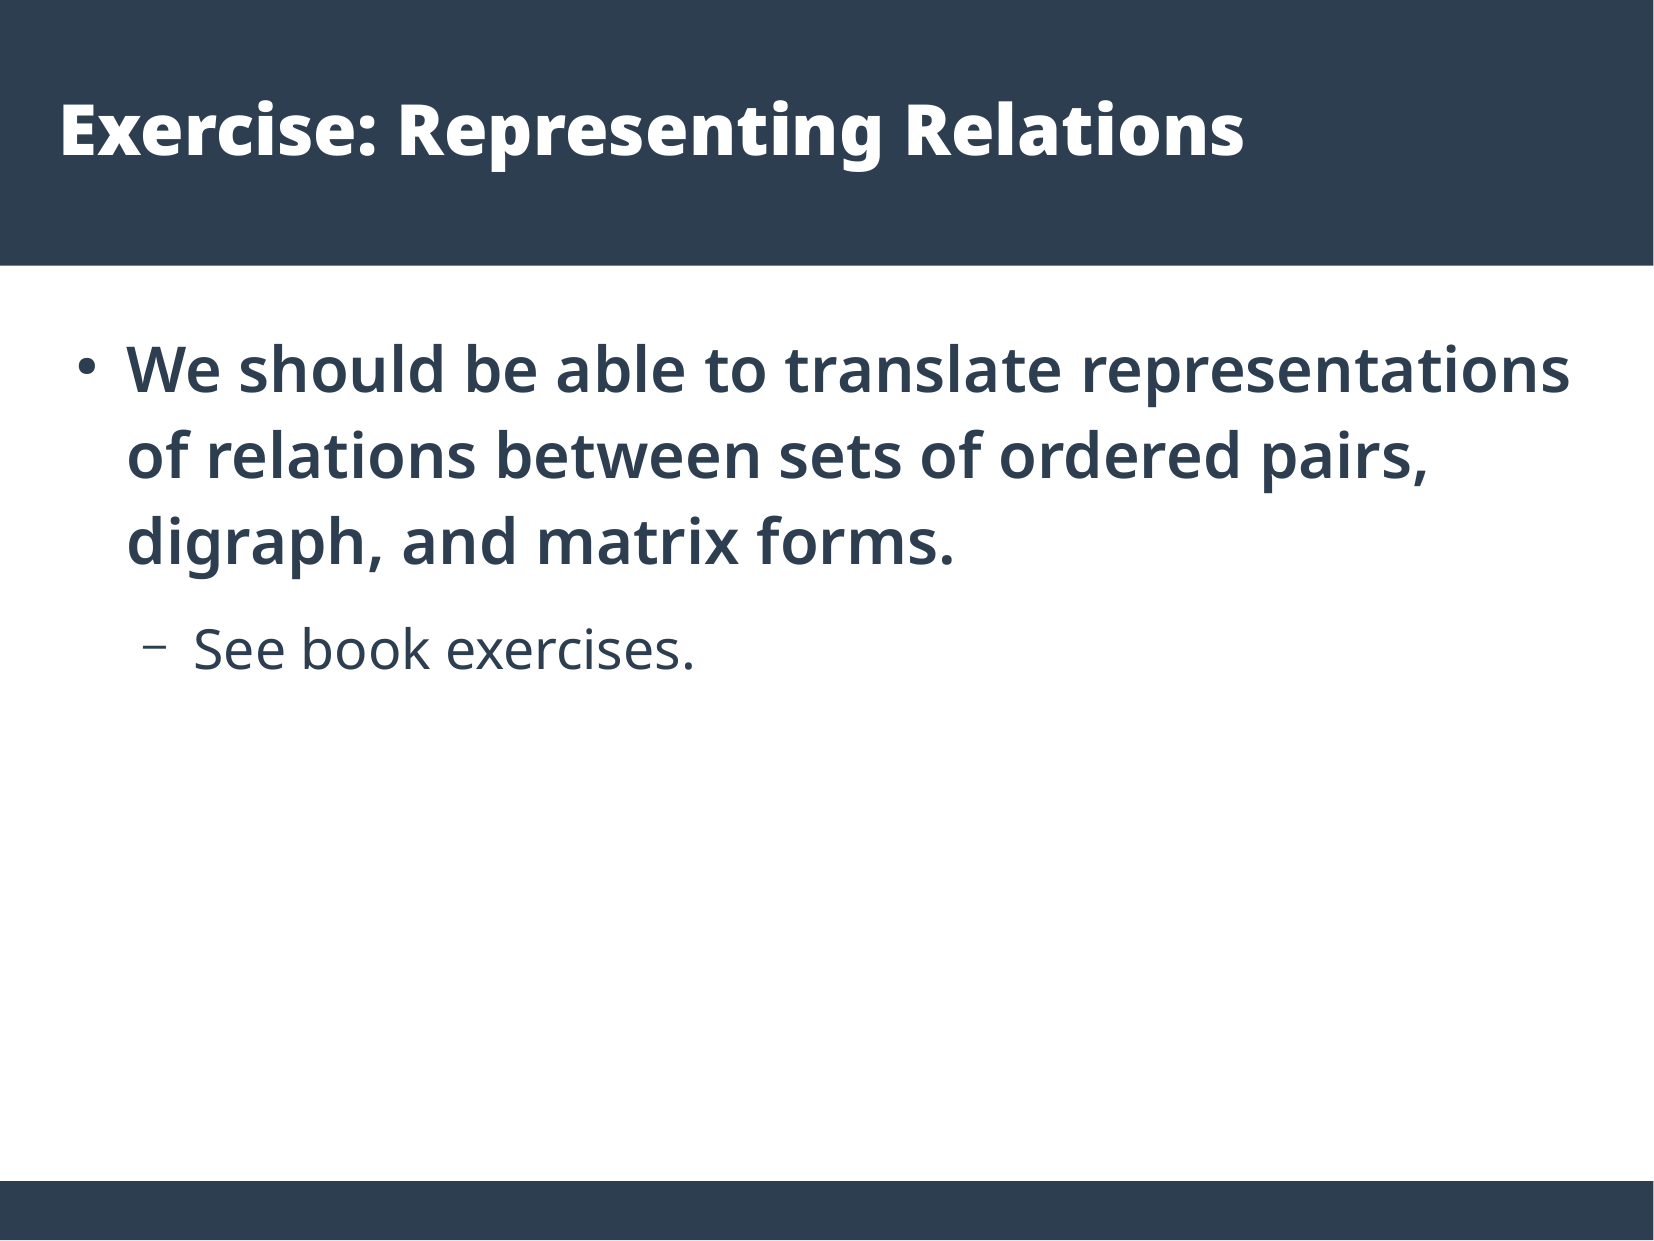

# Exercise: Representing Relations
We should be able to translate representations of relations between sets of ordered pairs, digraph, and matrix forms.
See book exercises.